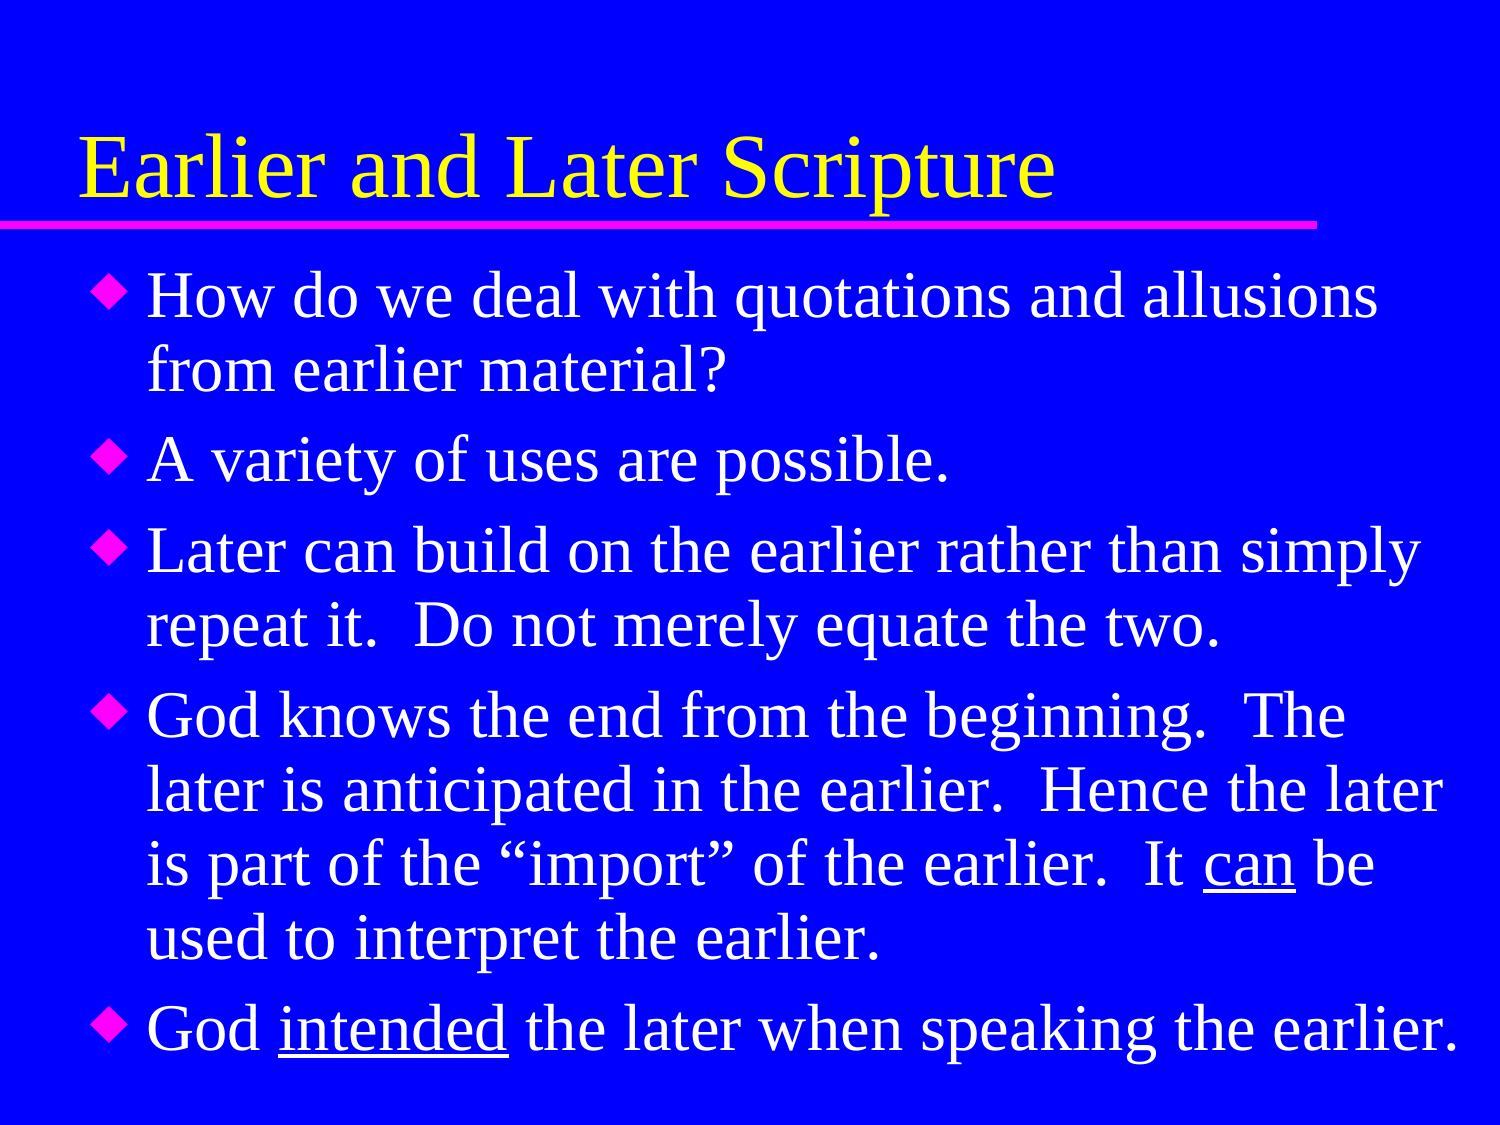

# Earlier and Later Scripture
How do we deal with quotations and allusions from earlier material?
A variety of uses are possible.
Later can build on the earlier rather than simply repeat it. Do not merely equate the two.
God knows the end from the beginning. The later is anticipated in the earlier. Hence the later is part of the “import” of the earlier. It can be used to interpret the earlier.
God intended the later when speaking the earlier.